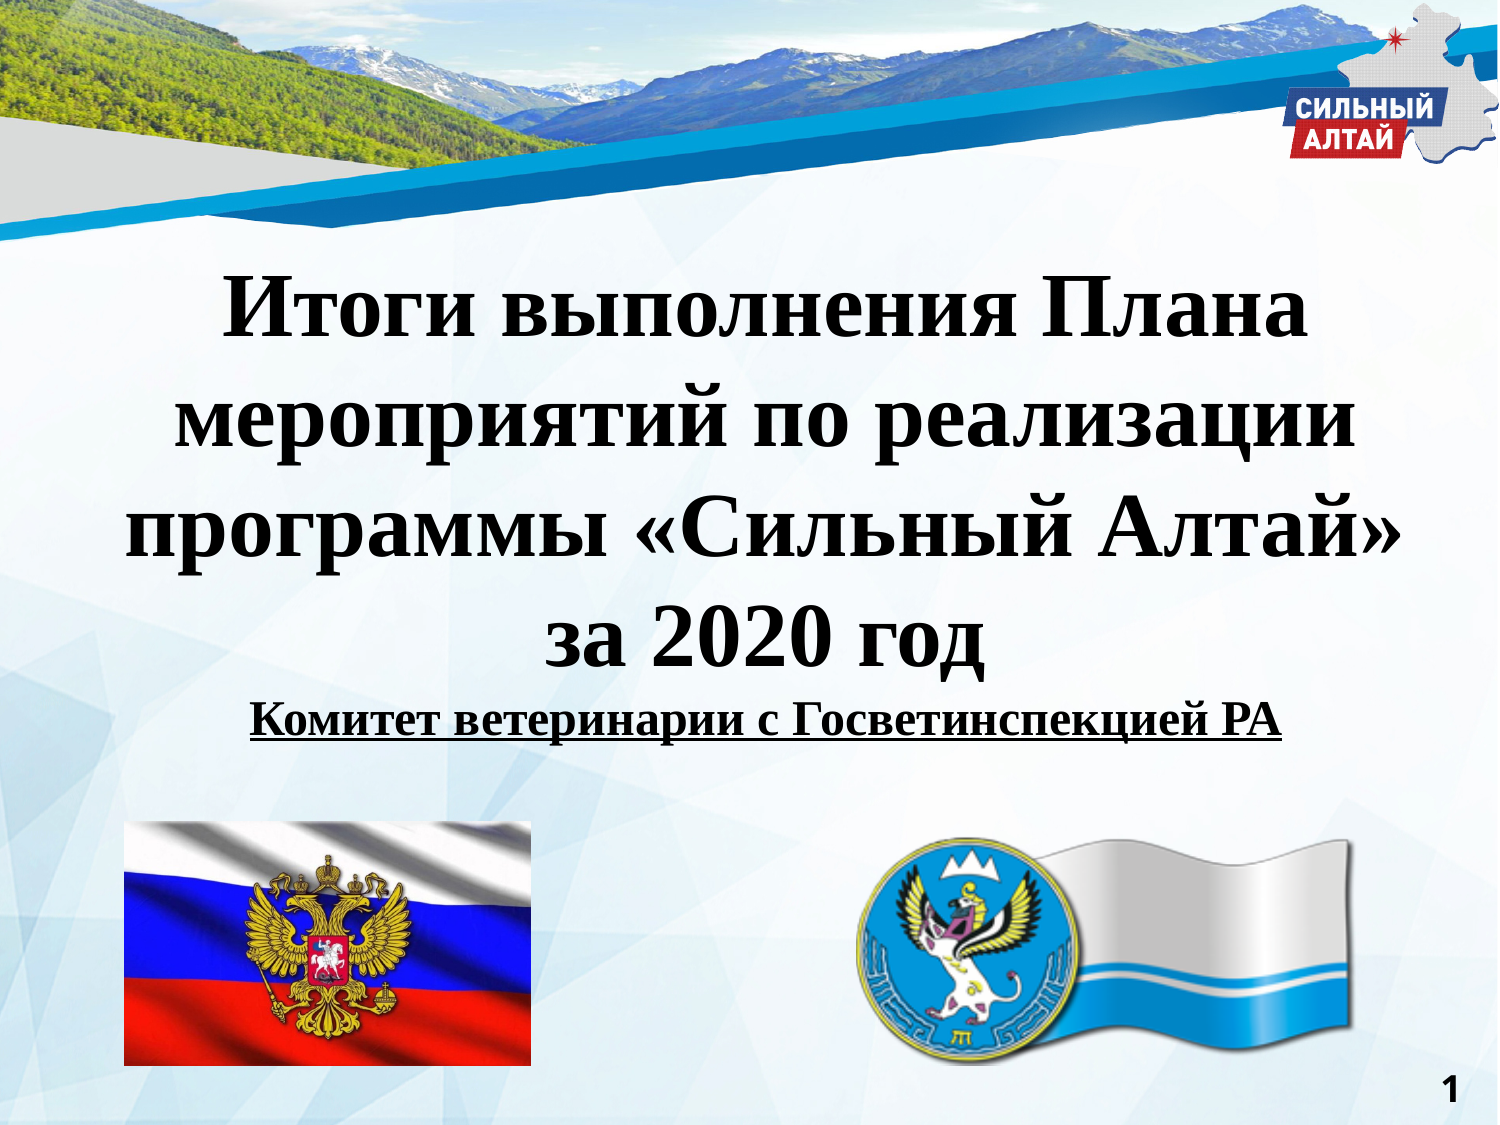

# Итоги выполнения Плана мероприятий по реализации программы «Сильный Алтай» за 2020 год Комитет ветеринарии с Госветинспекцией РА
1